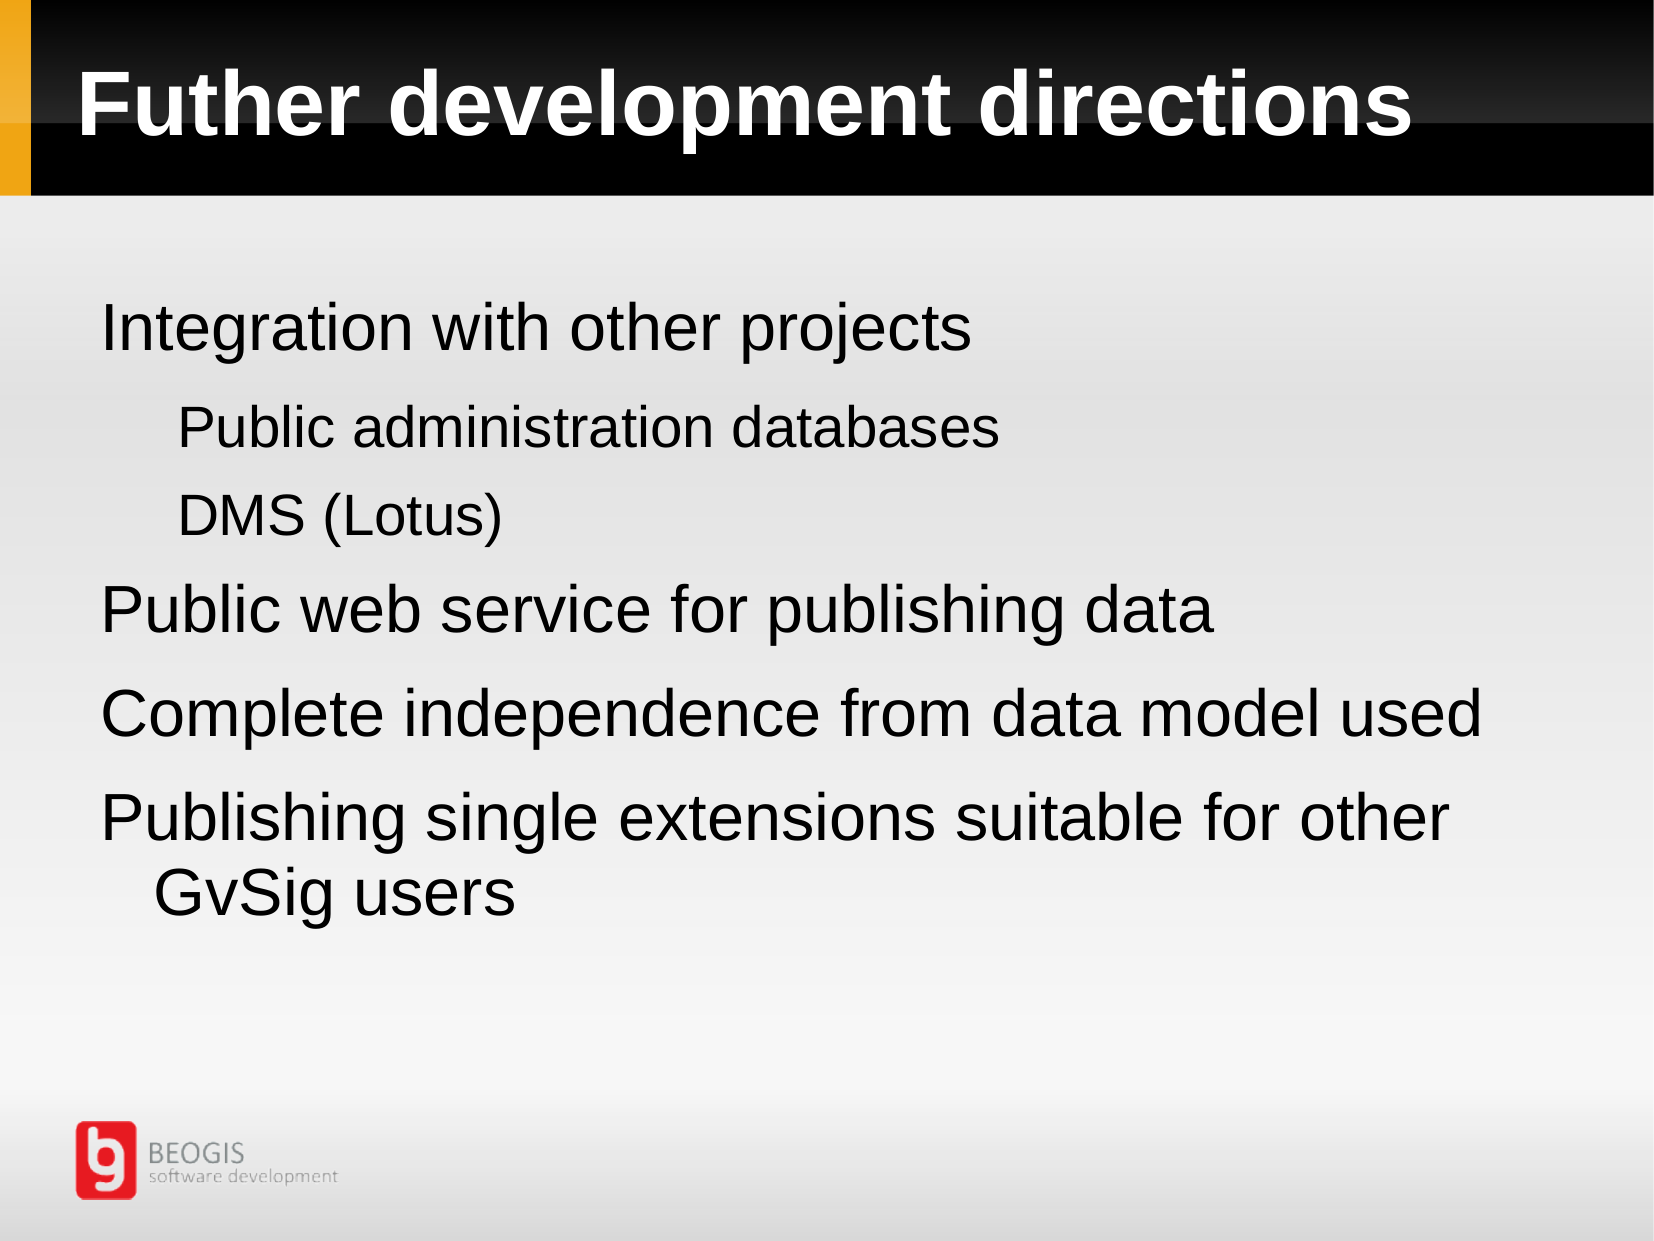

# Futher development directions
Integration with other projects
Public administration databases
DMS (Lotus)
Public web service for publishing data
Complete independence from data model used
Publishing single extensions suitable for other GvSig users